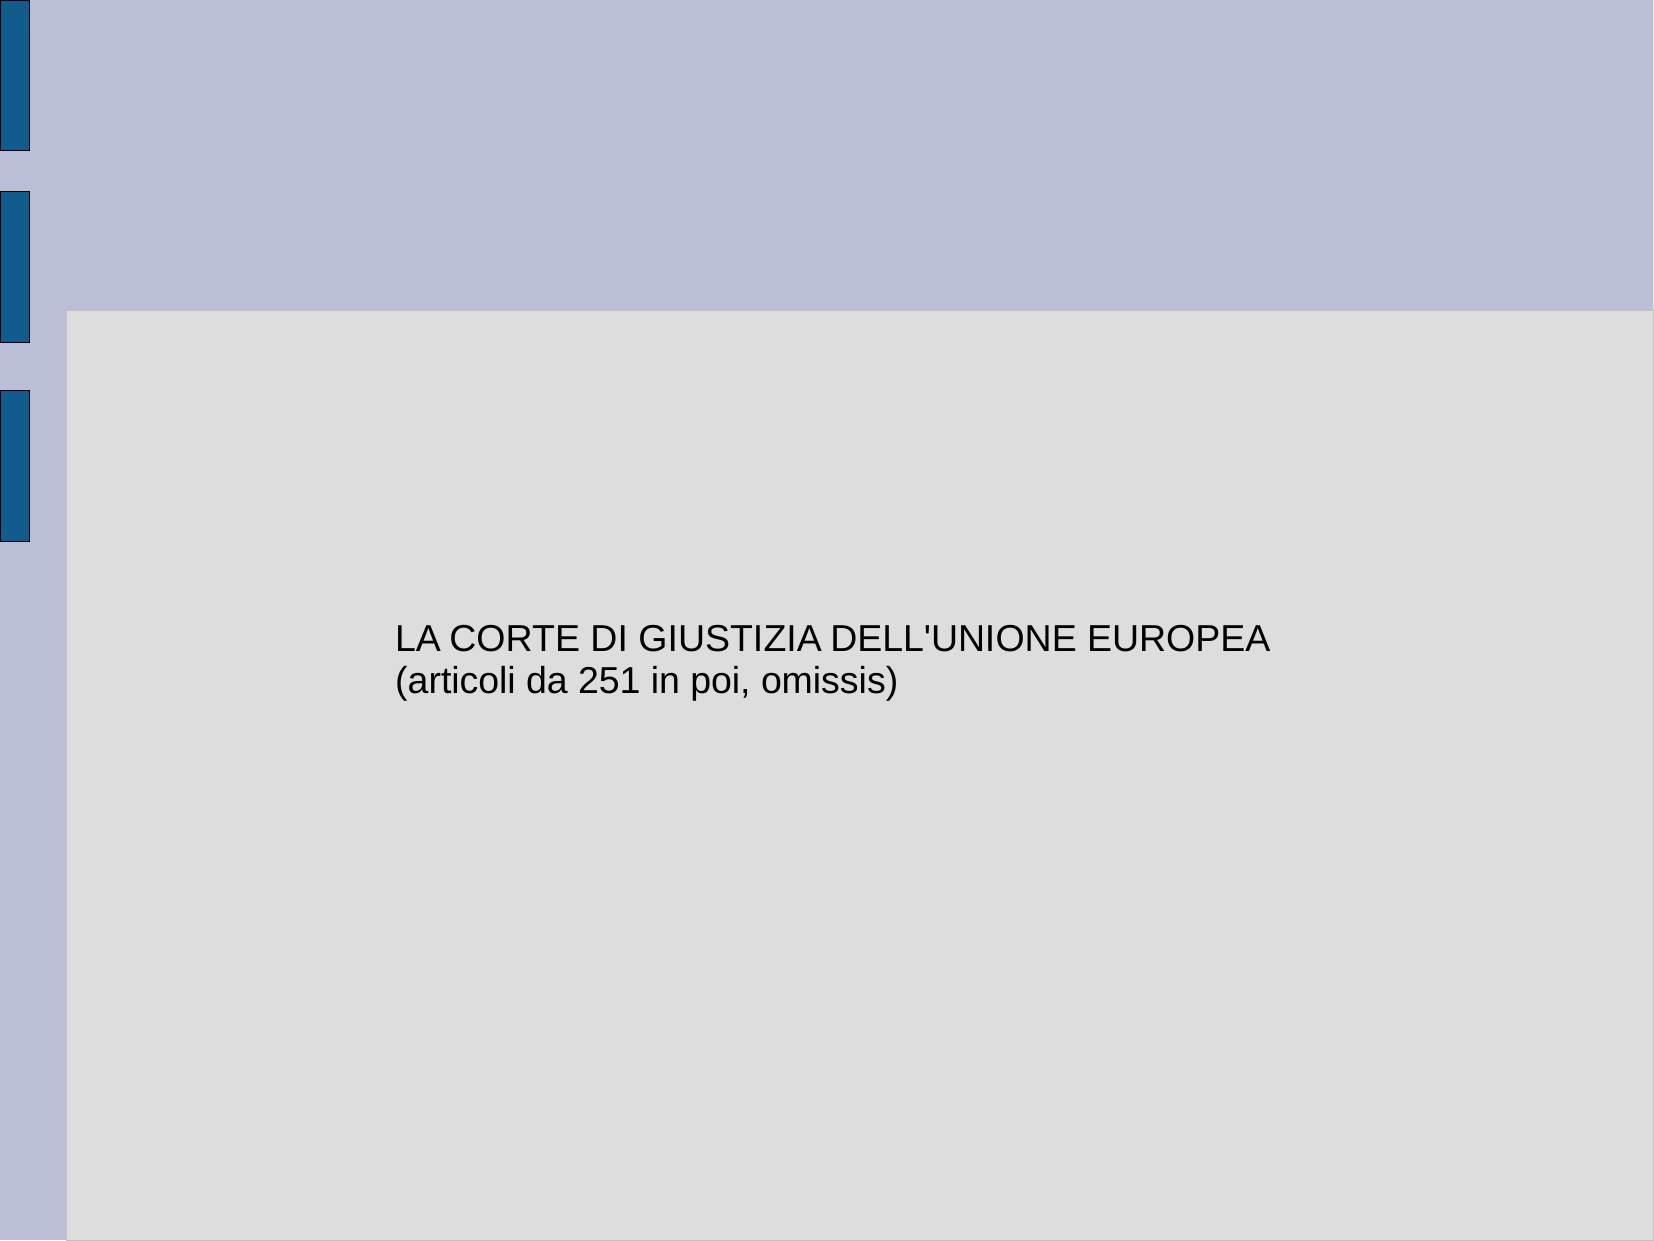

LA CORTE DI GIUSTIZIA DELL'UNIONE EUROPEA
(articoli da 251 in poi, omissis)